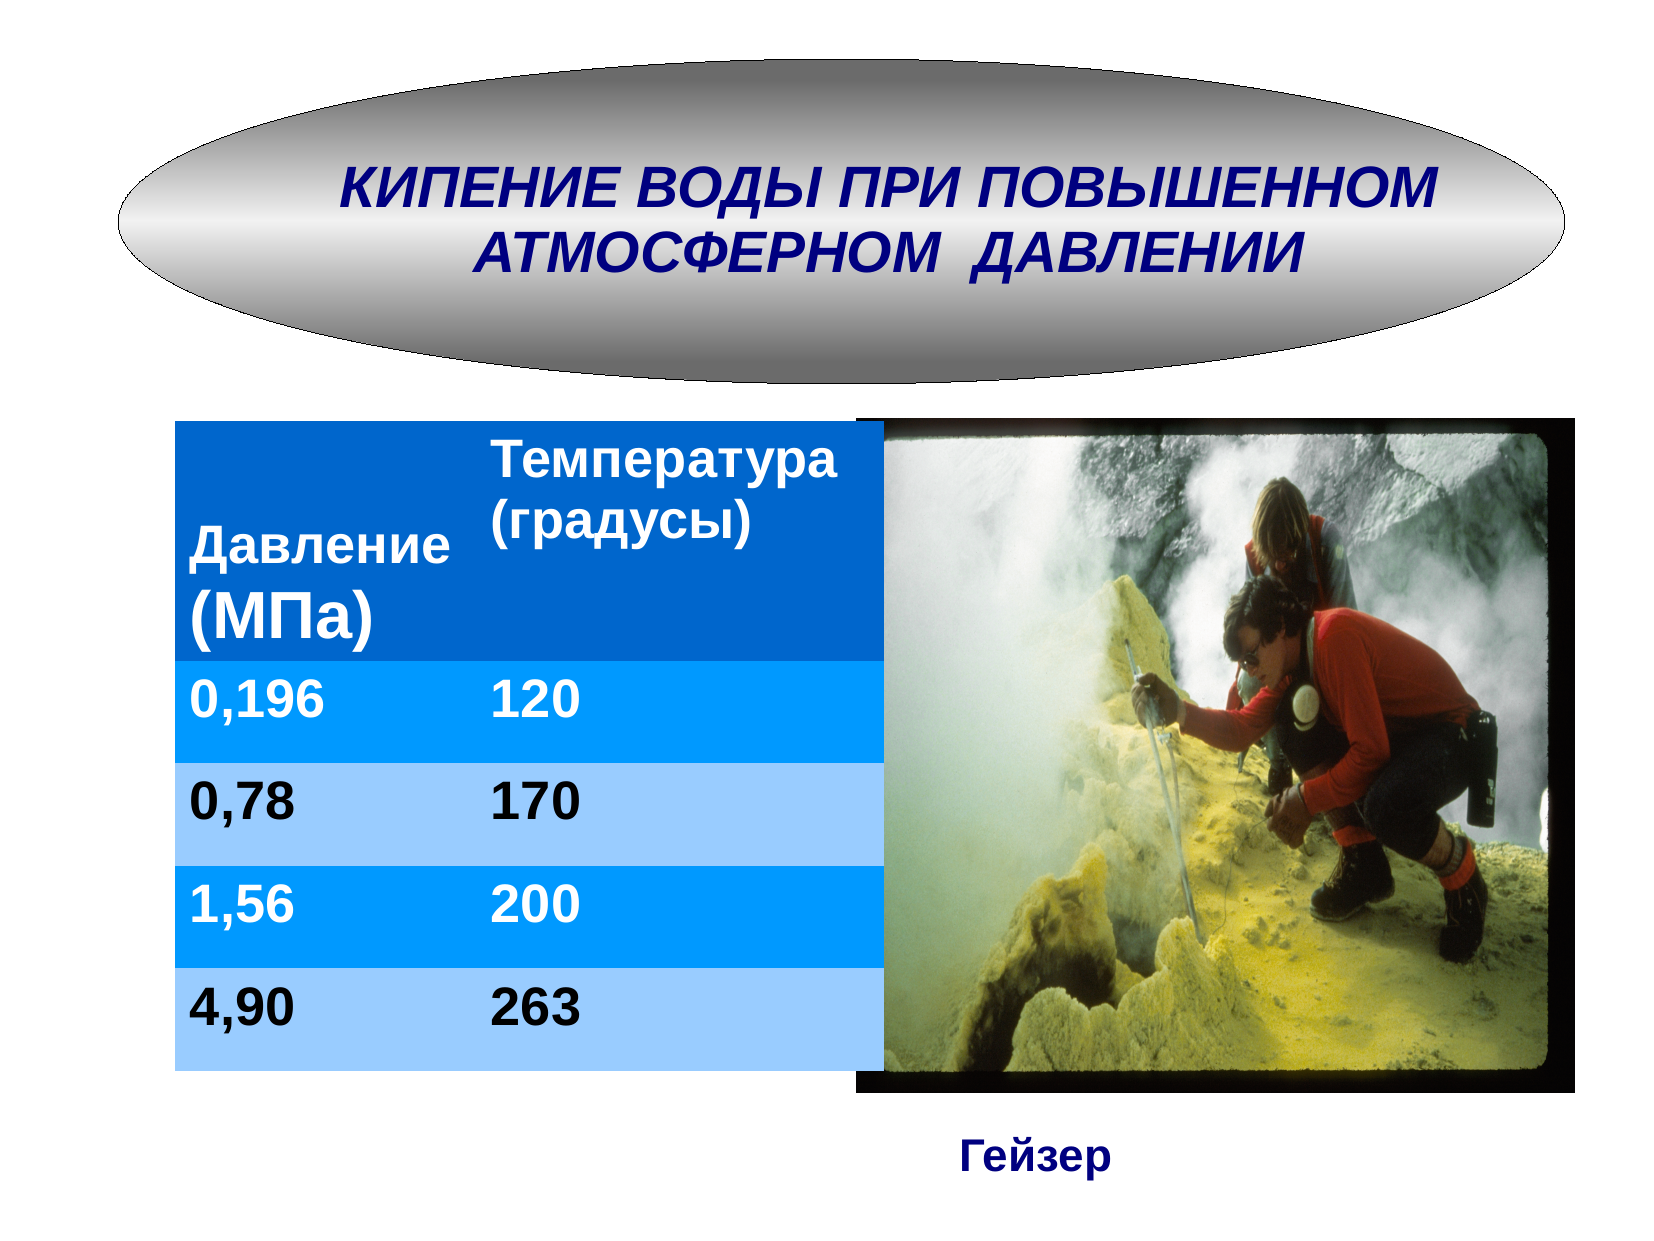

КИПЕНИЕ ВОДЫ ПРИ ПОВЫШЕННОМ
АТМОСФЕРНОМ ДАВЛЕНИИ
| Давление (МПа) | Температура (градусы) |
| --- | --- |
| 0,196 | 120 |
| 0,78 | 170 |
| 1,56 | 200 |
| 4,90 | 263 |
Гейзер